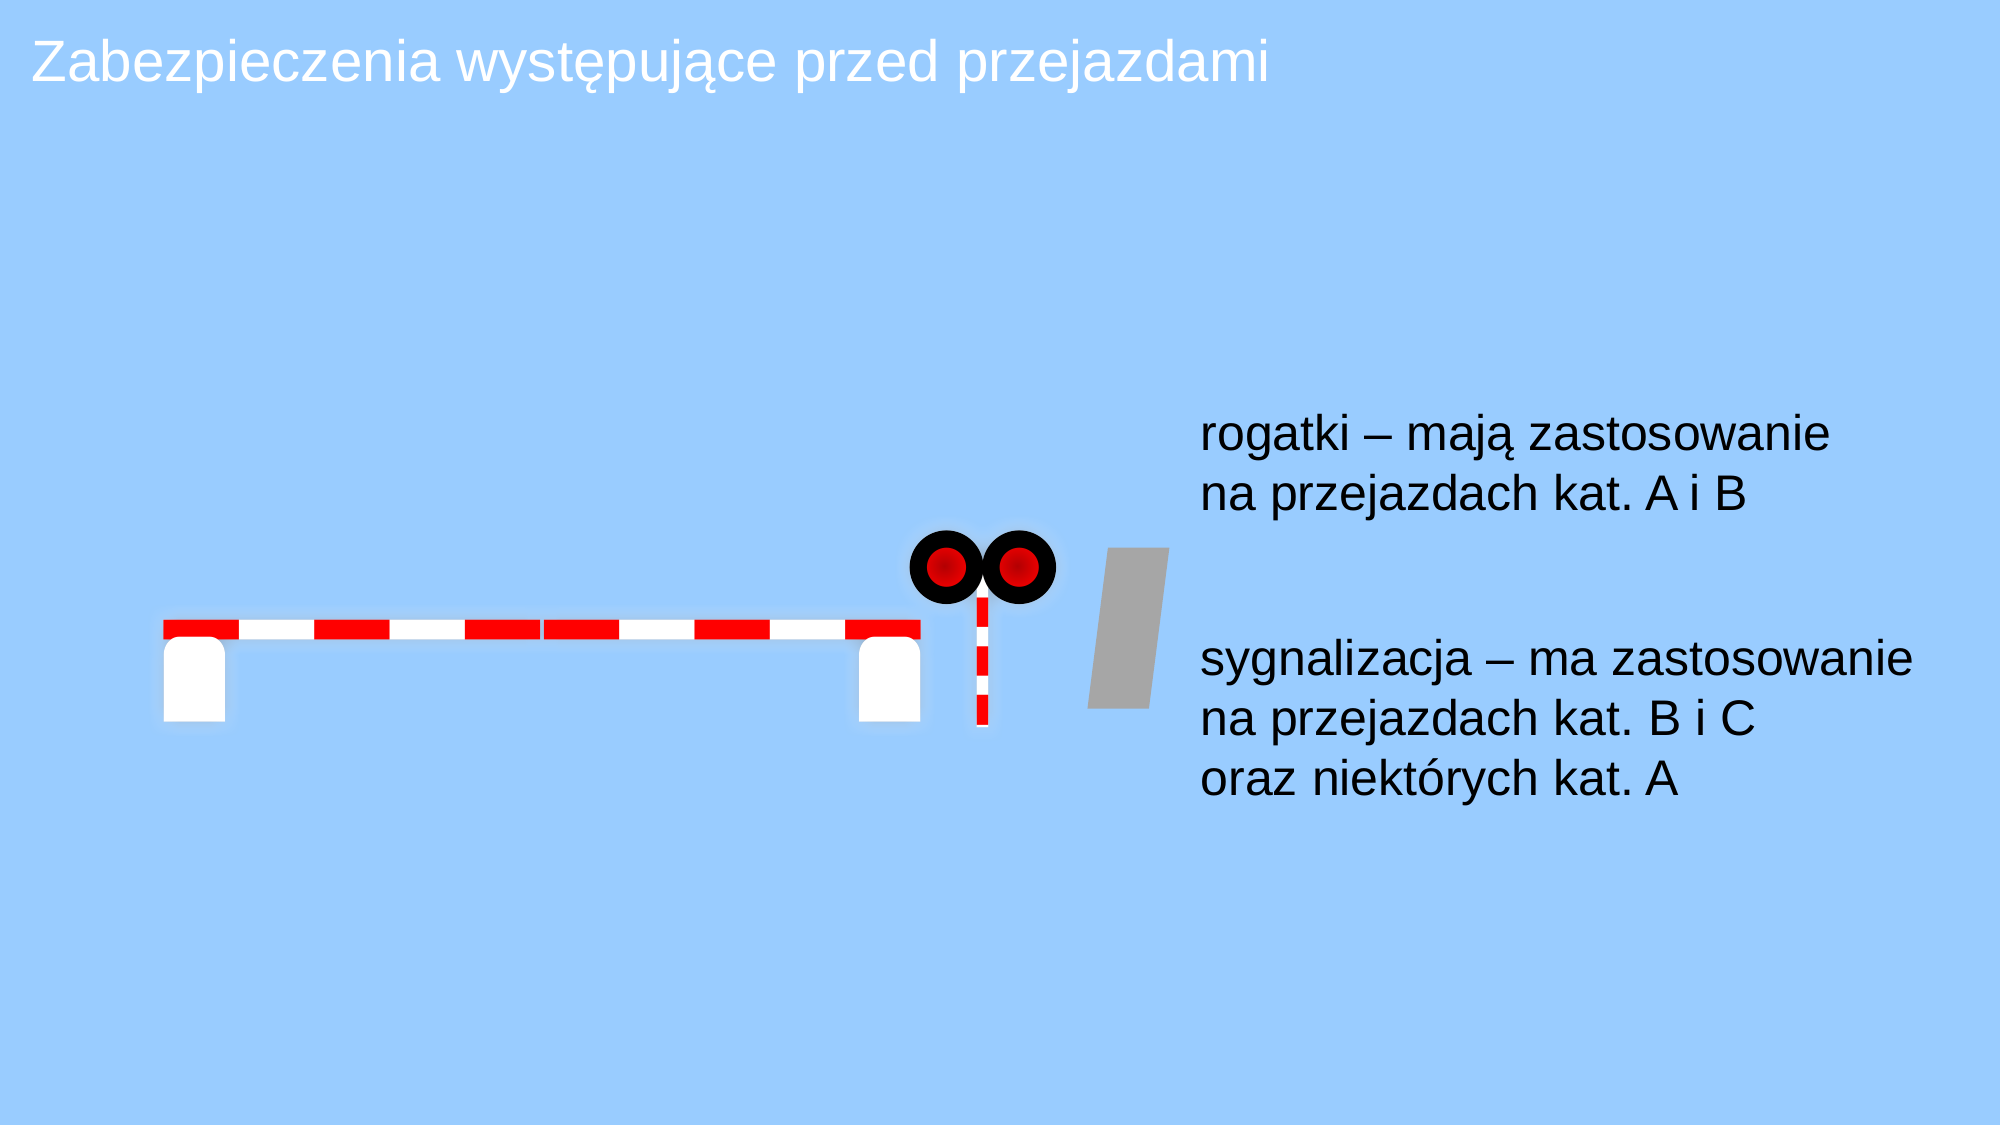

# Zabezpieczenia występujące przed przejazdami
rogatki – mają zastosowanie
na przejazdach kat. A i B
sygnalizacja – ma zastosowanie na przejazdach kat. B i C
oraz niektórych kat. A